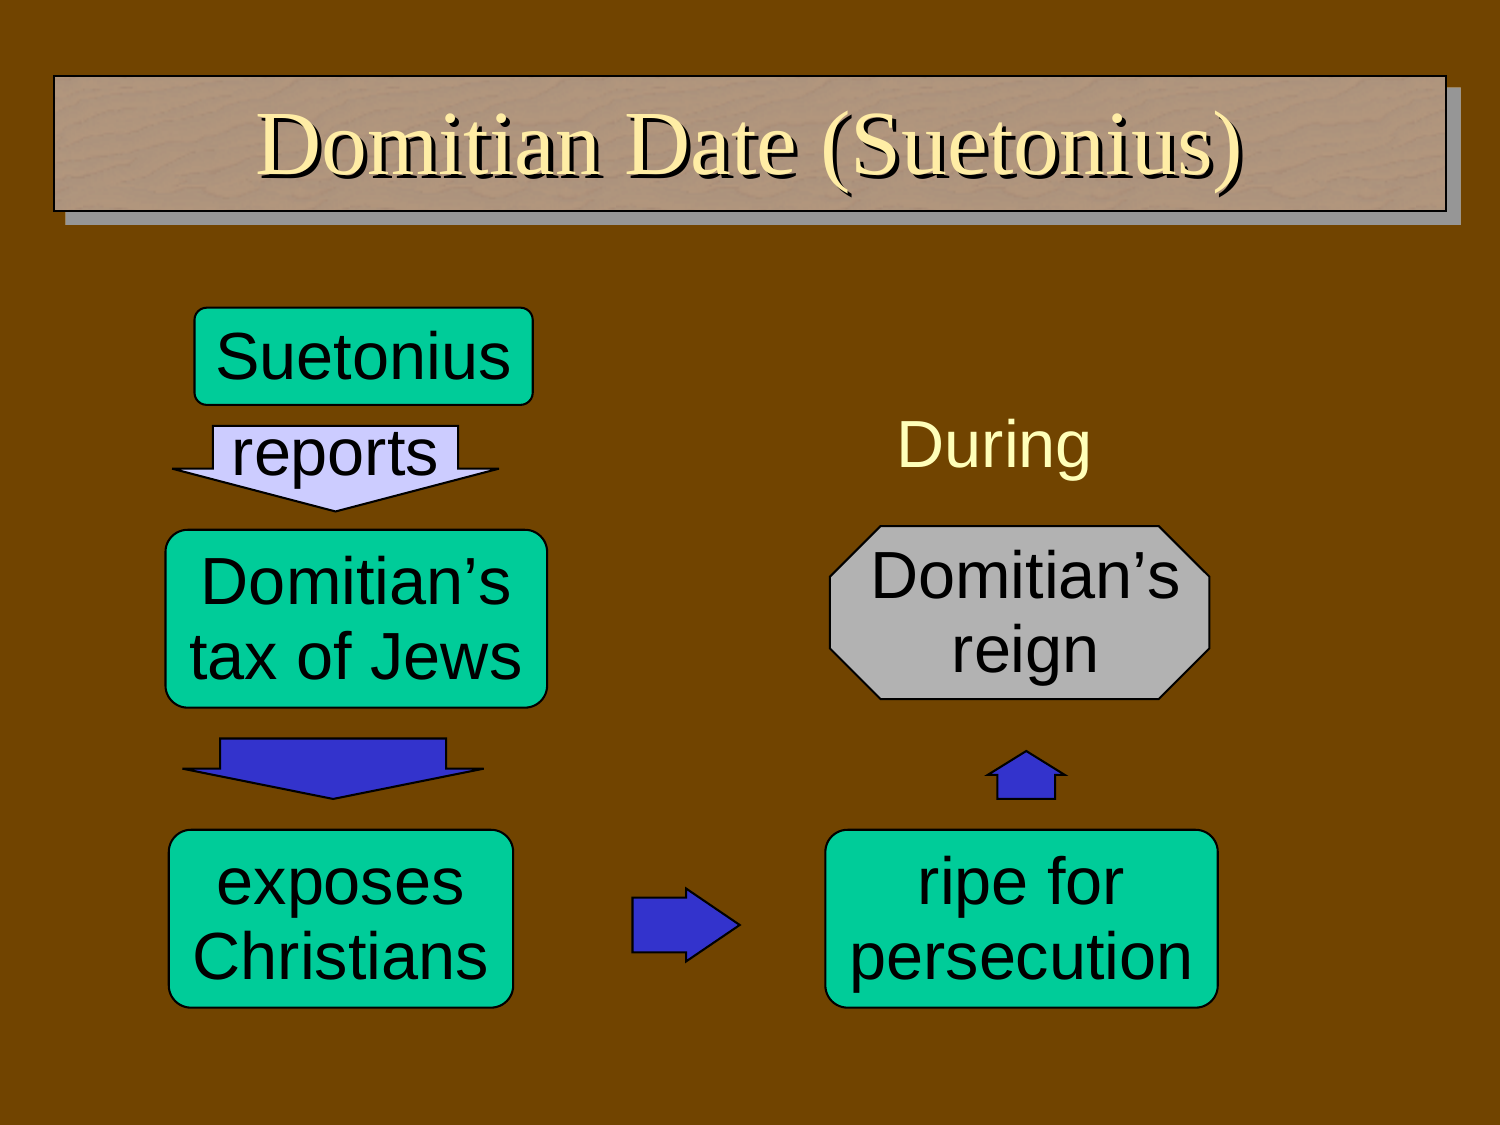

# Domitian Date (Suetonius)
Suetonius
During
Domitian’s
reign
reports
Domitian’s
tax of Jews
exposes
Christians
ripe for
persecution